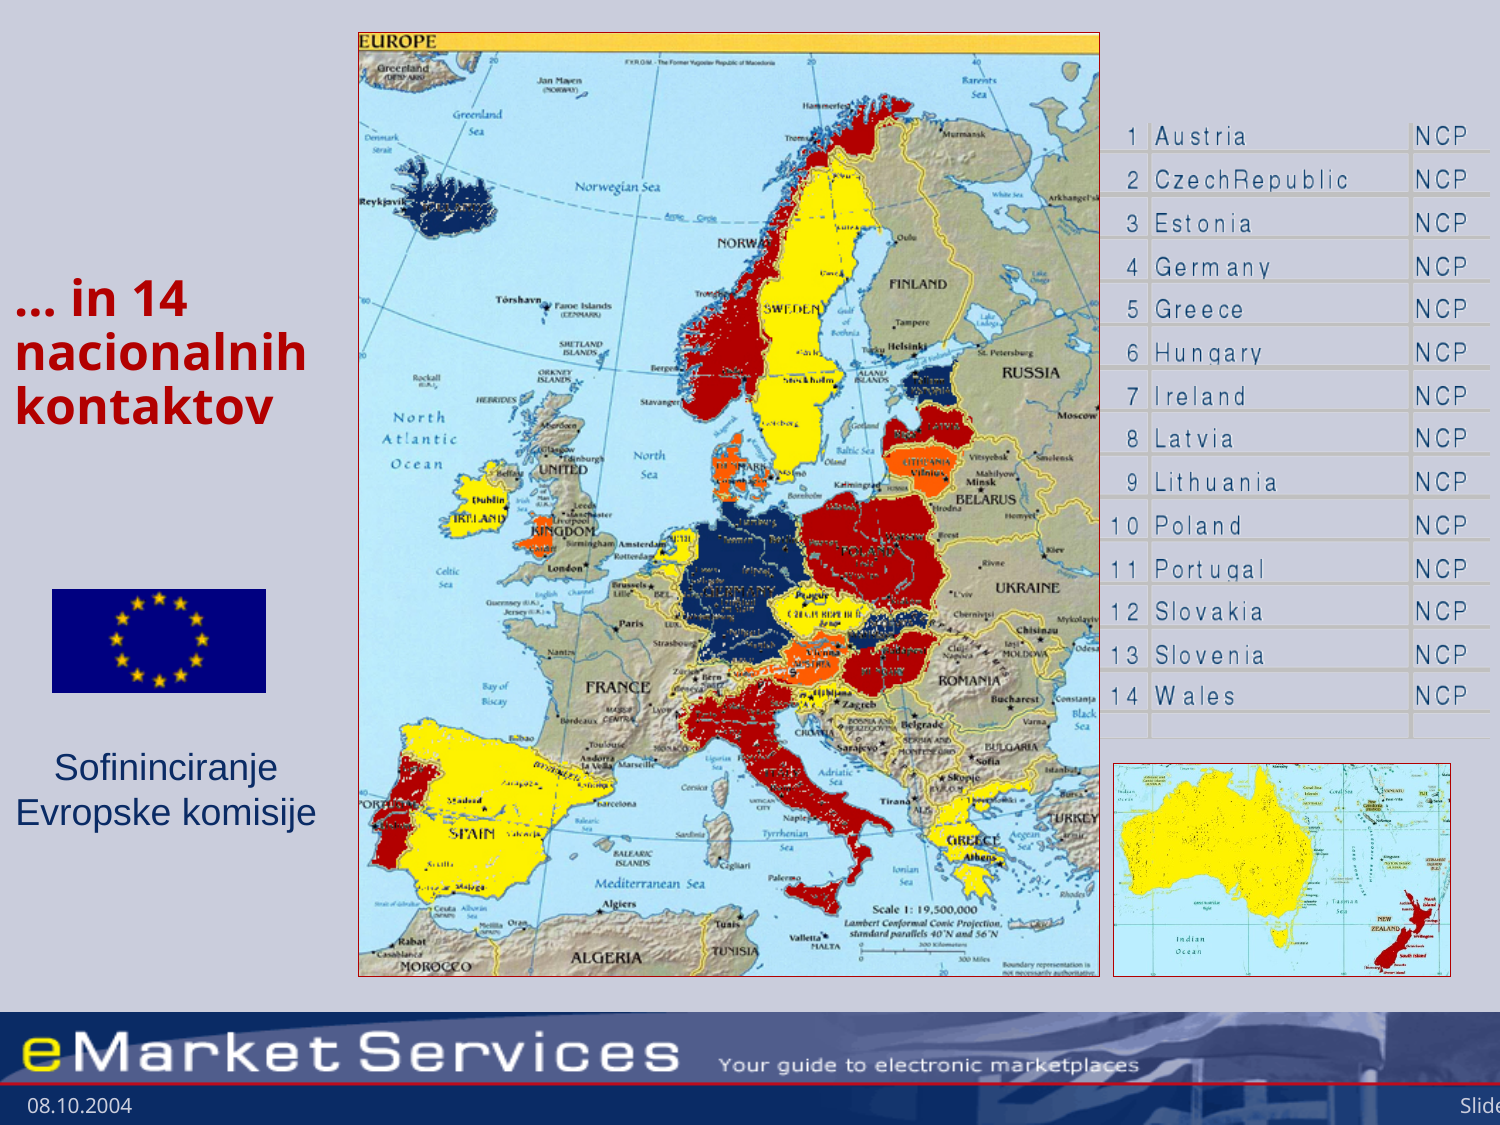

# … in 14 nacionalnih kontaktov
Sofininciranje
Evropske komisije
08.10.2004
Slide